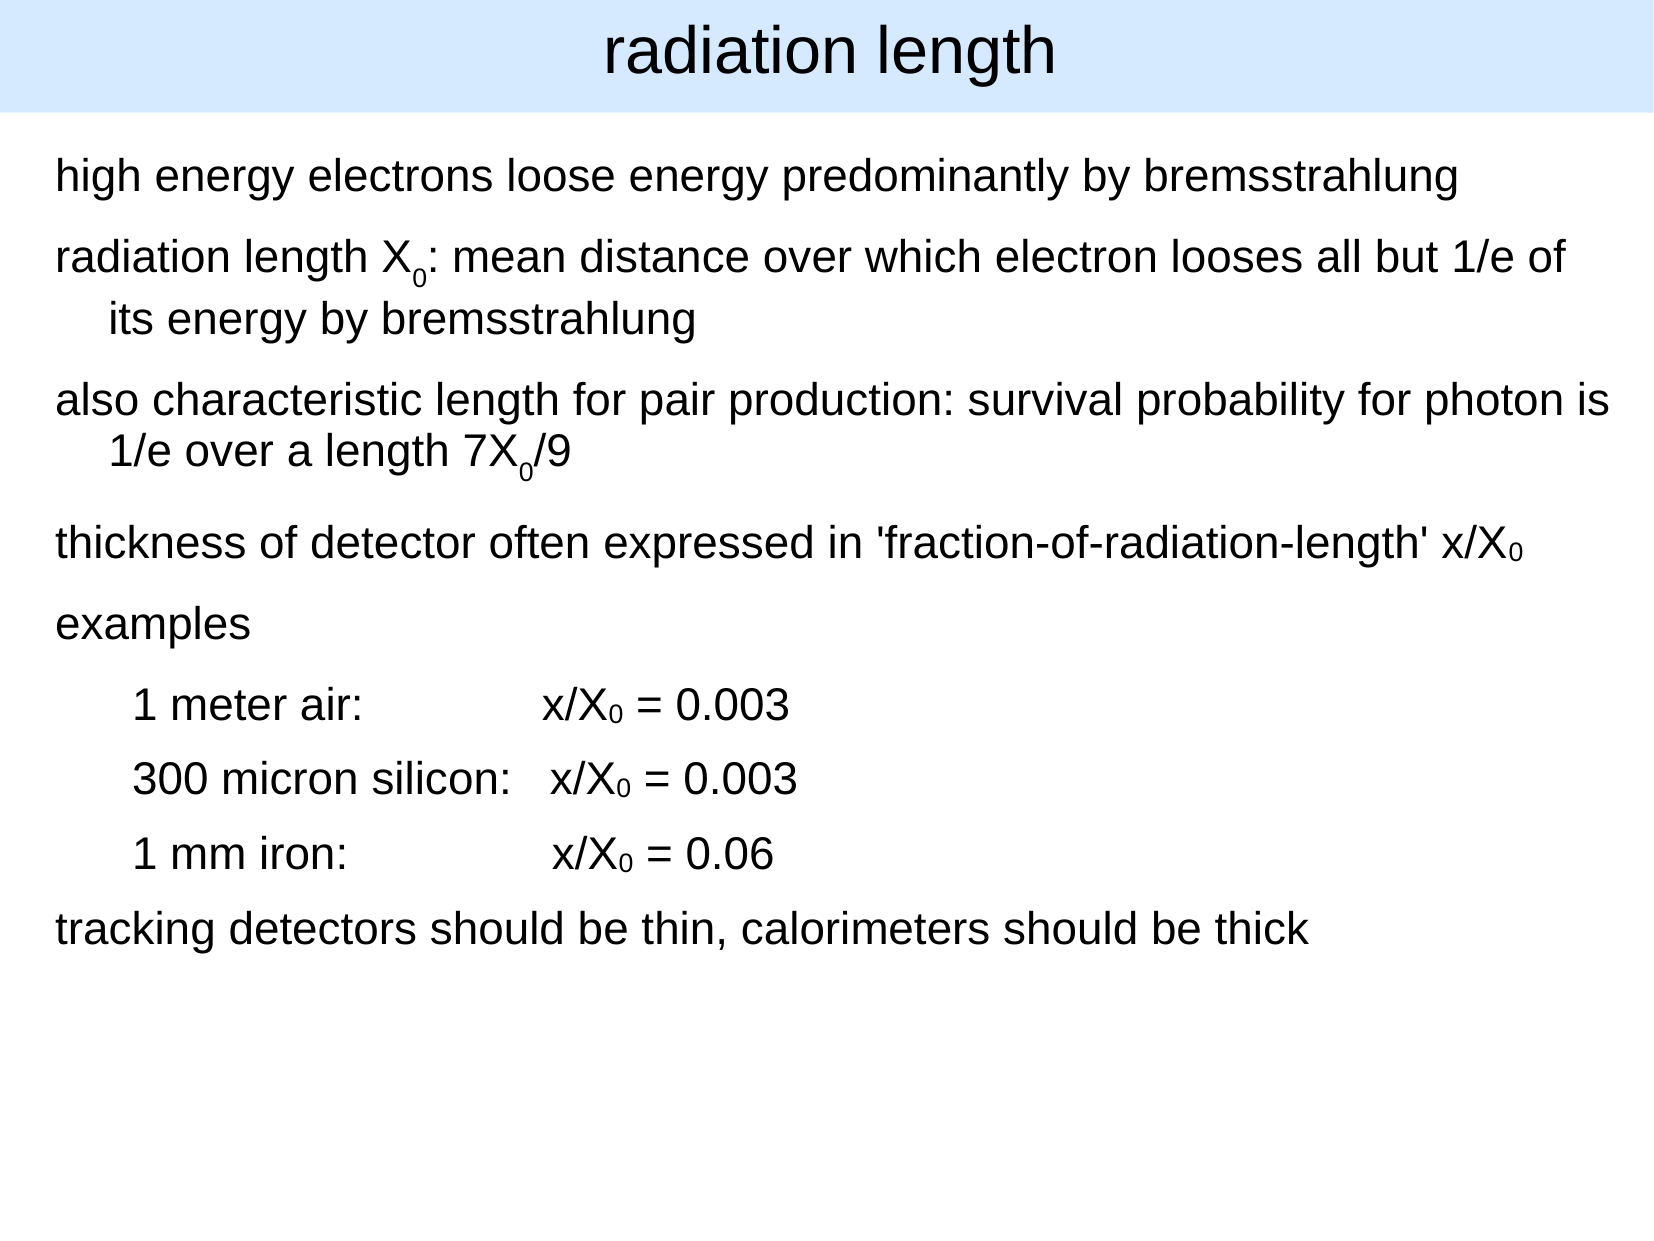

# radiation length
high energy electrons loose energy predominantly by bremsstrahlung
radiation length X0: mean distance over which electron looses all but 1/e of its energy by bremsstrahlung
also characteristic length for pair production: survival probability for photon is 1/e over a length 7X0/9
thickness of detector often expressed in 'fraction-of-radiation-length' x/X0
examples
1 meter air: x/X0 = 0.003
300 micron silicon: x/X0 = 0.003
1 mm iron: x/X0 = 0.06
tracking detectors should be thin, calorimeters should be thick